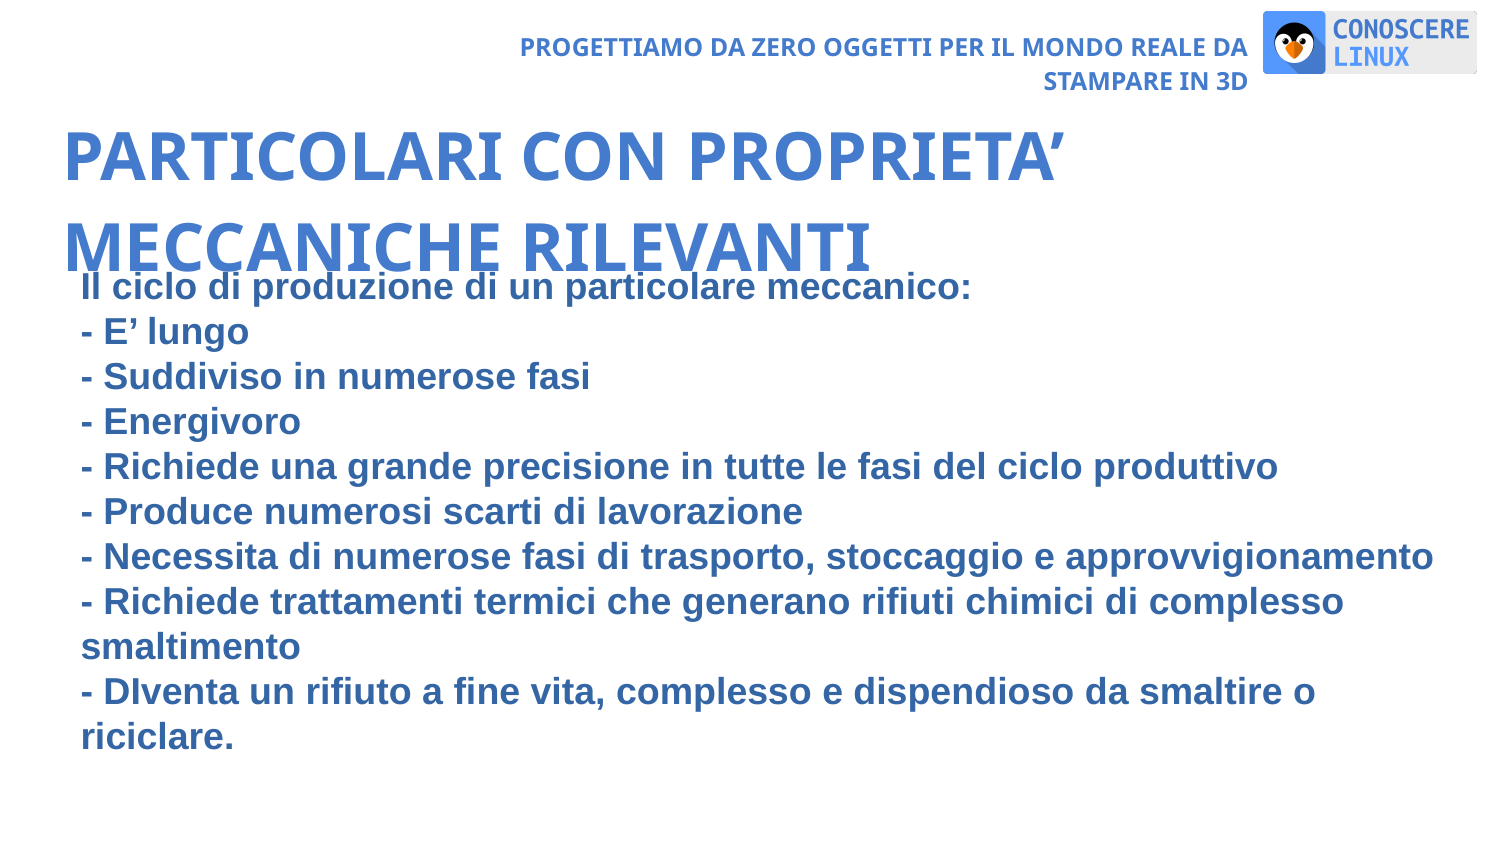

PROGETTIAMO DA ZERO OGGETTI PER IL MONDO REALE DA STAMPARE IN 3D
PARTICOLARI CON PROPRIETA’ MECCANICHE RILEVANTI
# Il ciclo di produzione di un particolare meccanico: - E’ lungo - Suddiviso in numerose fasi - Energivoro - Richiede una grande precisione in tutte le fasi del ciclo produttivo - Produce numerosi scarti di lavorazione - Necessita di numerose fasi di trasporto, stoccaggio e approvvigionamento - Richiede trattamenti termici che generano rifiuti chimici di complesso smaltimento - DIventa un rifiuto a fine vita, complesso e dispendioso da smaltire o riciclare.